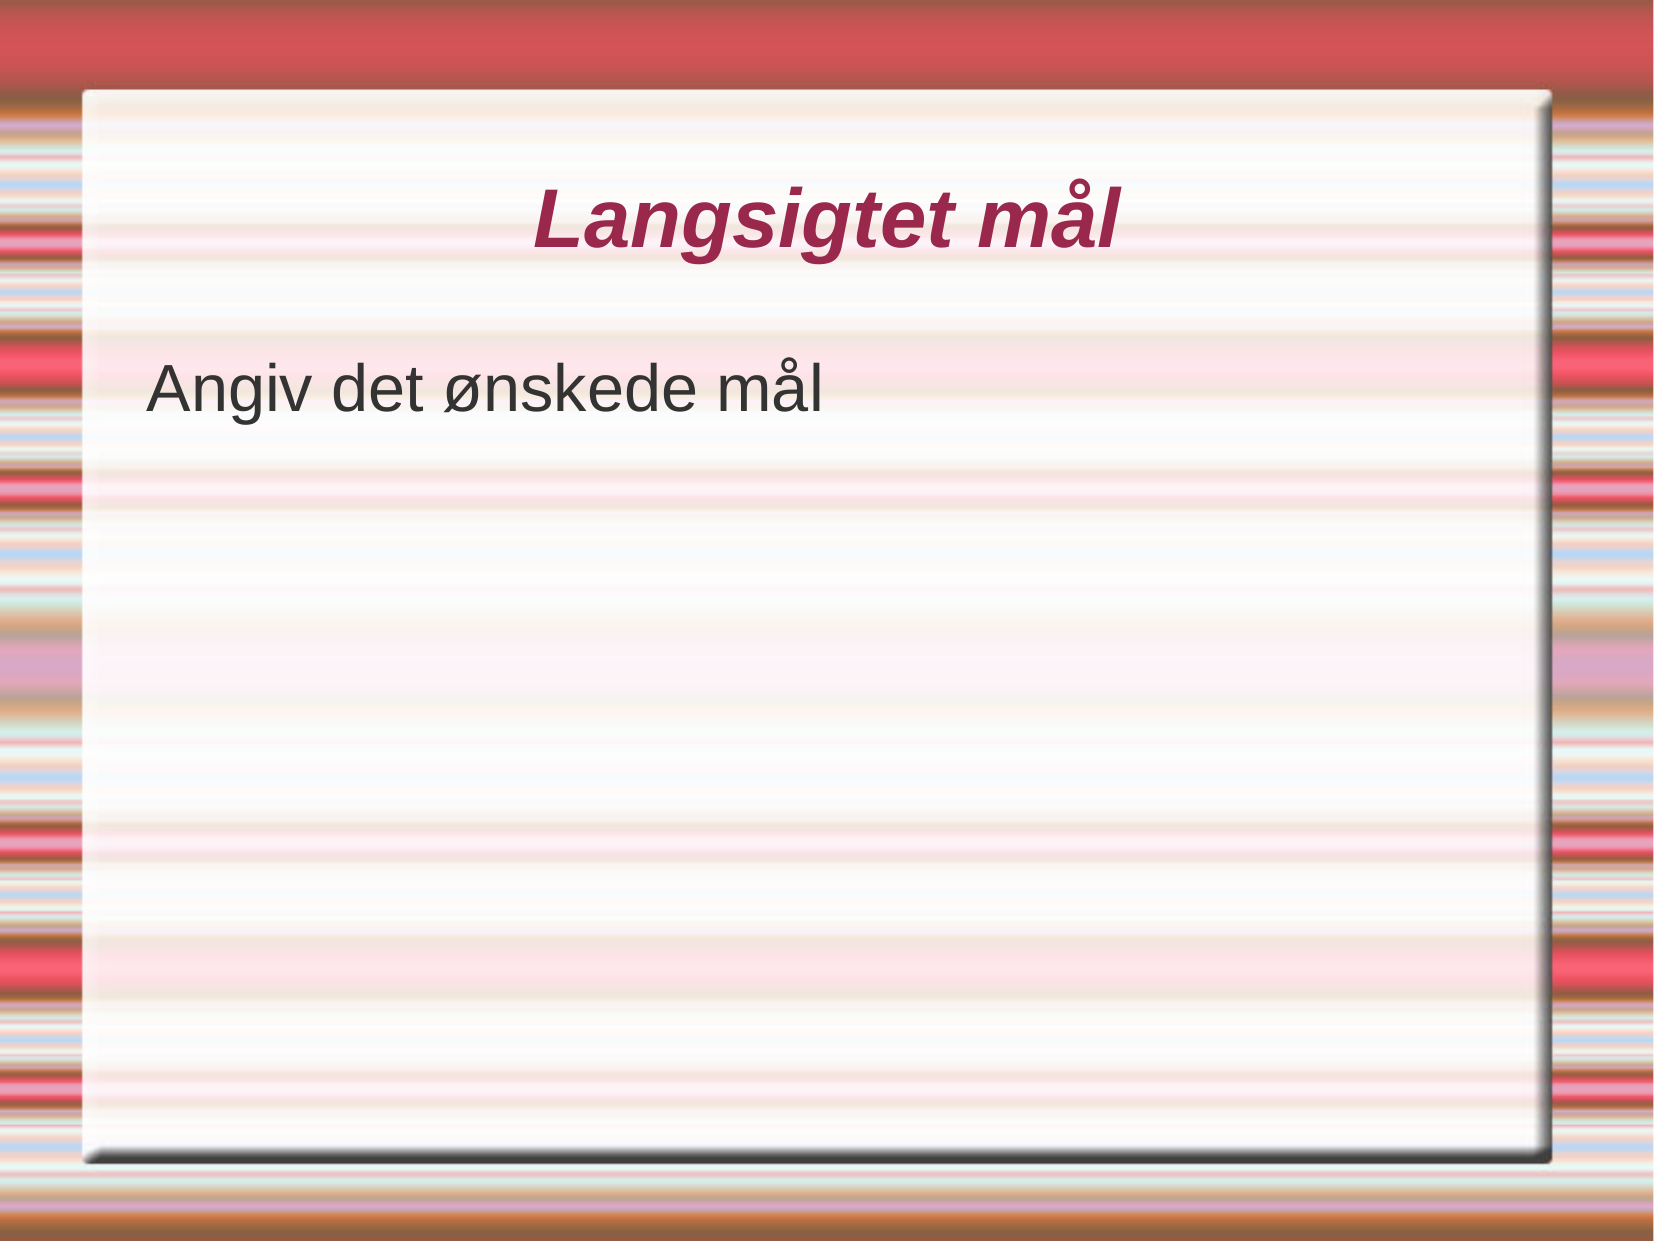

# Langsigtet mål
Angiv det ønskede mål